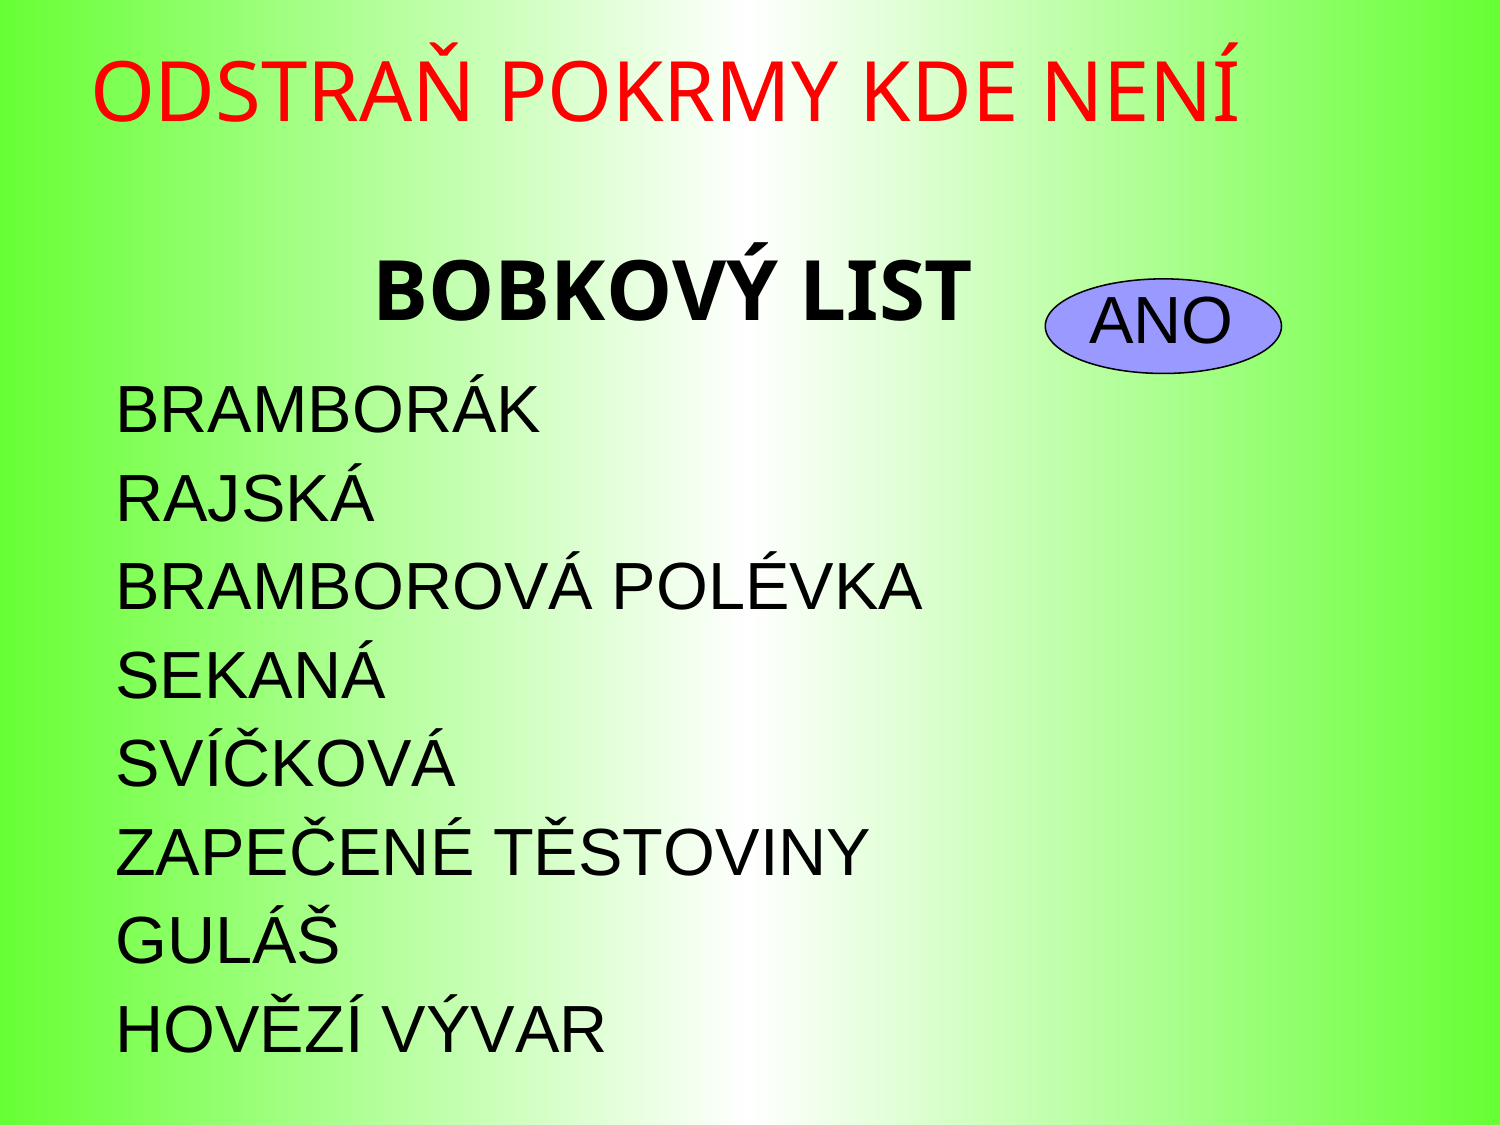

# ODSTRAŇ POKRMY KDE NENÍ BOBKOVÝ LIST
							 ANO
BRAMBORÁK
RAJSKÁ
BRAMBOROVÁ POLÉVKA
SEKANÁ
SVÍČKOVÁ
ZAPEČENÉ TĚSTOVINY
GULÁŠ
HOVĚZÍ VÝVAR